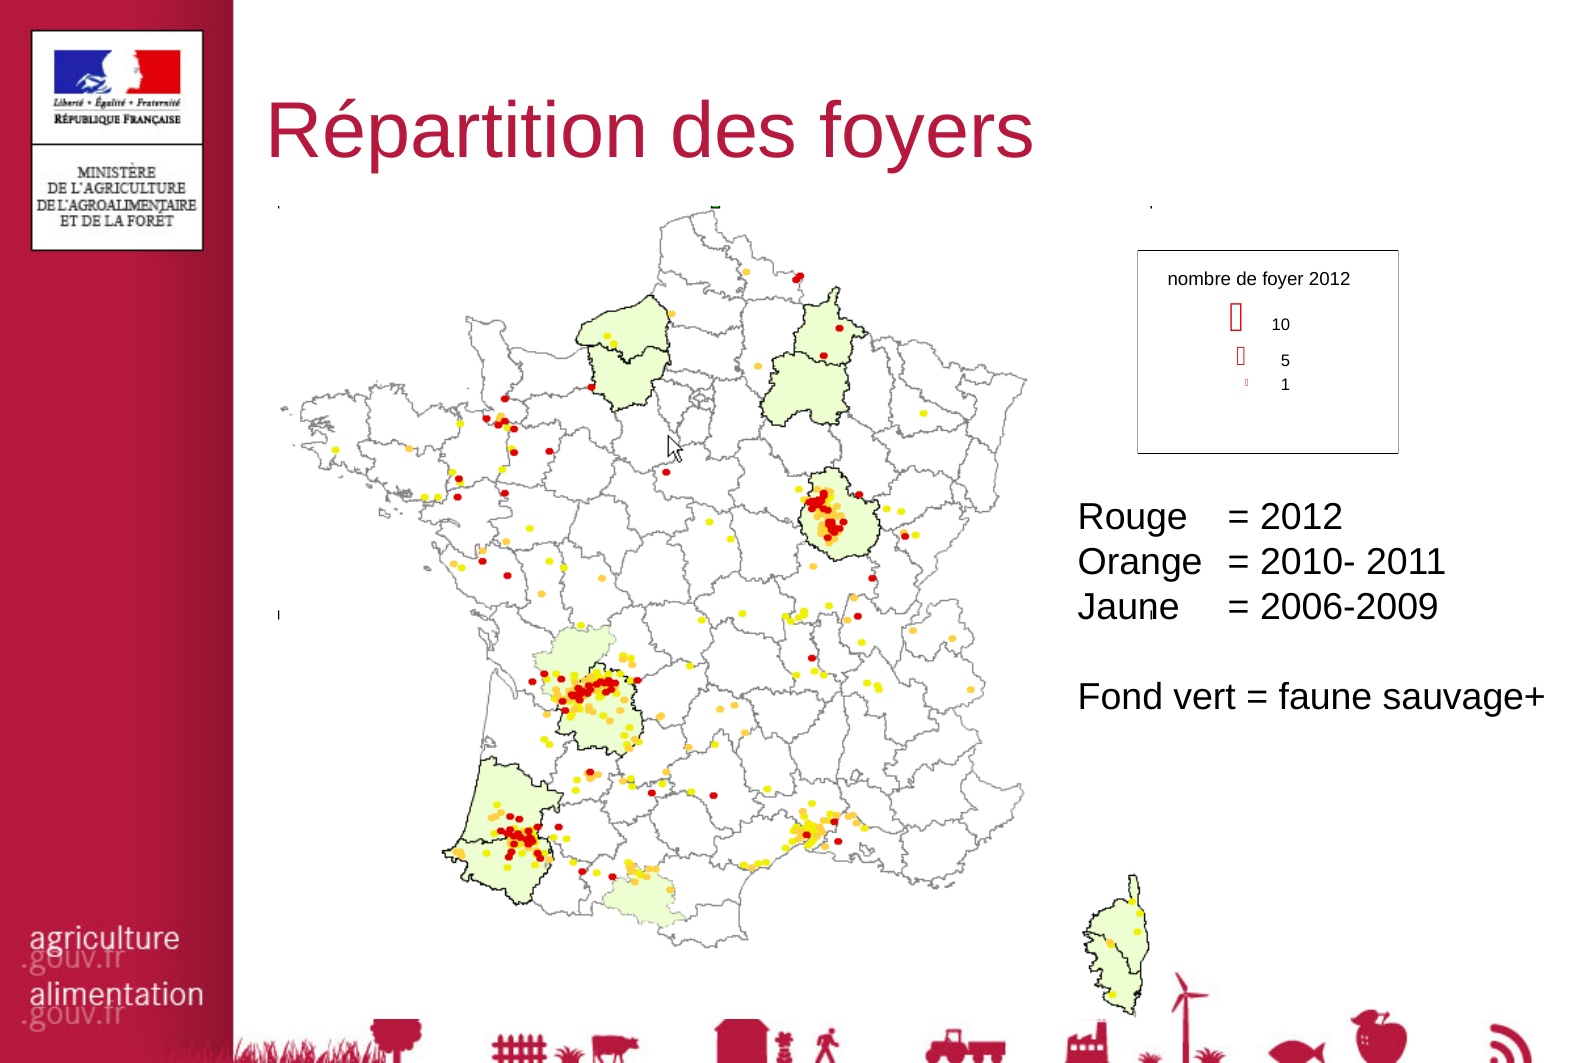

# Répartition des foyers
Rouge 	= 2012
Orange 	= 2010- 2011
Jaune 	= 2006-2009
Fond vert = faune sauvage+